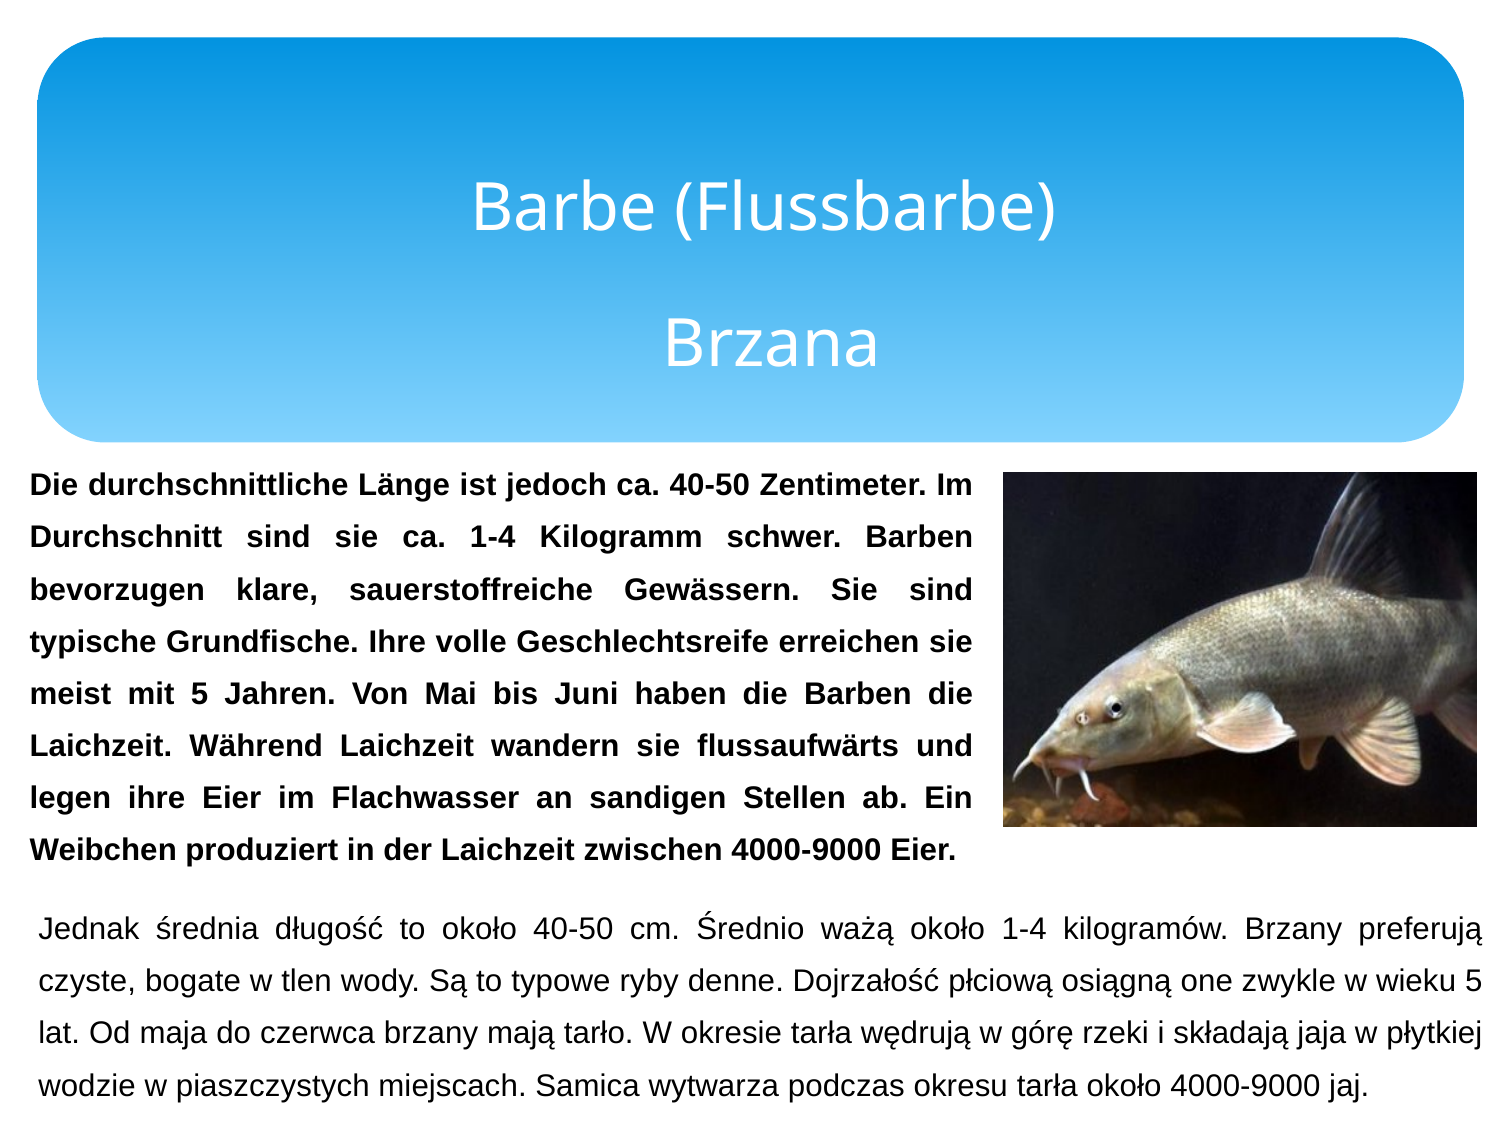

# Barbe (Flussbarbe) Brzana
Die durchschnittliche Länge ist jedoch ca. 40-50 Zentimeter. Im Durchschnitt sind sie ca. 1-4 Kilogramm schwer. Barben bevorzugen klare, sauerstoffreiche Gewässern. Sie sind typische Grundfische. Ihre volle Geschlechtsreife erreichen sie meist mit 5 Jahren. Von Mai bis Juni haben die Barben die Laichzeit. Während Laichzeit wandern sie flussaufwärts und legen ihre Eier im Flachwasser an sandigen Stellen ab. Ein Weibchen produziert in der Laichzeit zwischen 4000-9000 Eier.
Jednak średnia długość to około 40-50 cm. Średnio ważą około 1-4 kilogramów. Brzany preferują czyste, bogate w tlen wody. Są to typowe ryby denne. Dojrzałość płciową osiągną one zwykle w wieku 5 lat. Od maja do czerwca brzany mają tarło. W okresie tarła wędrują w górę rzeki i składają jaja w płytkiej wodzie w piaszczystych miejscach. Samica wytwarza podczas okresu tarła około 4000-9000 jaj.